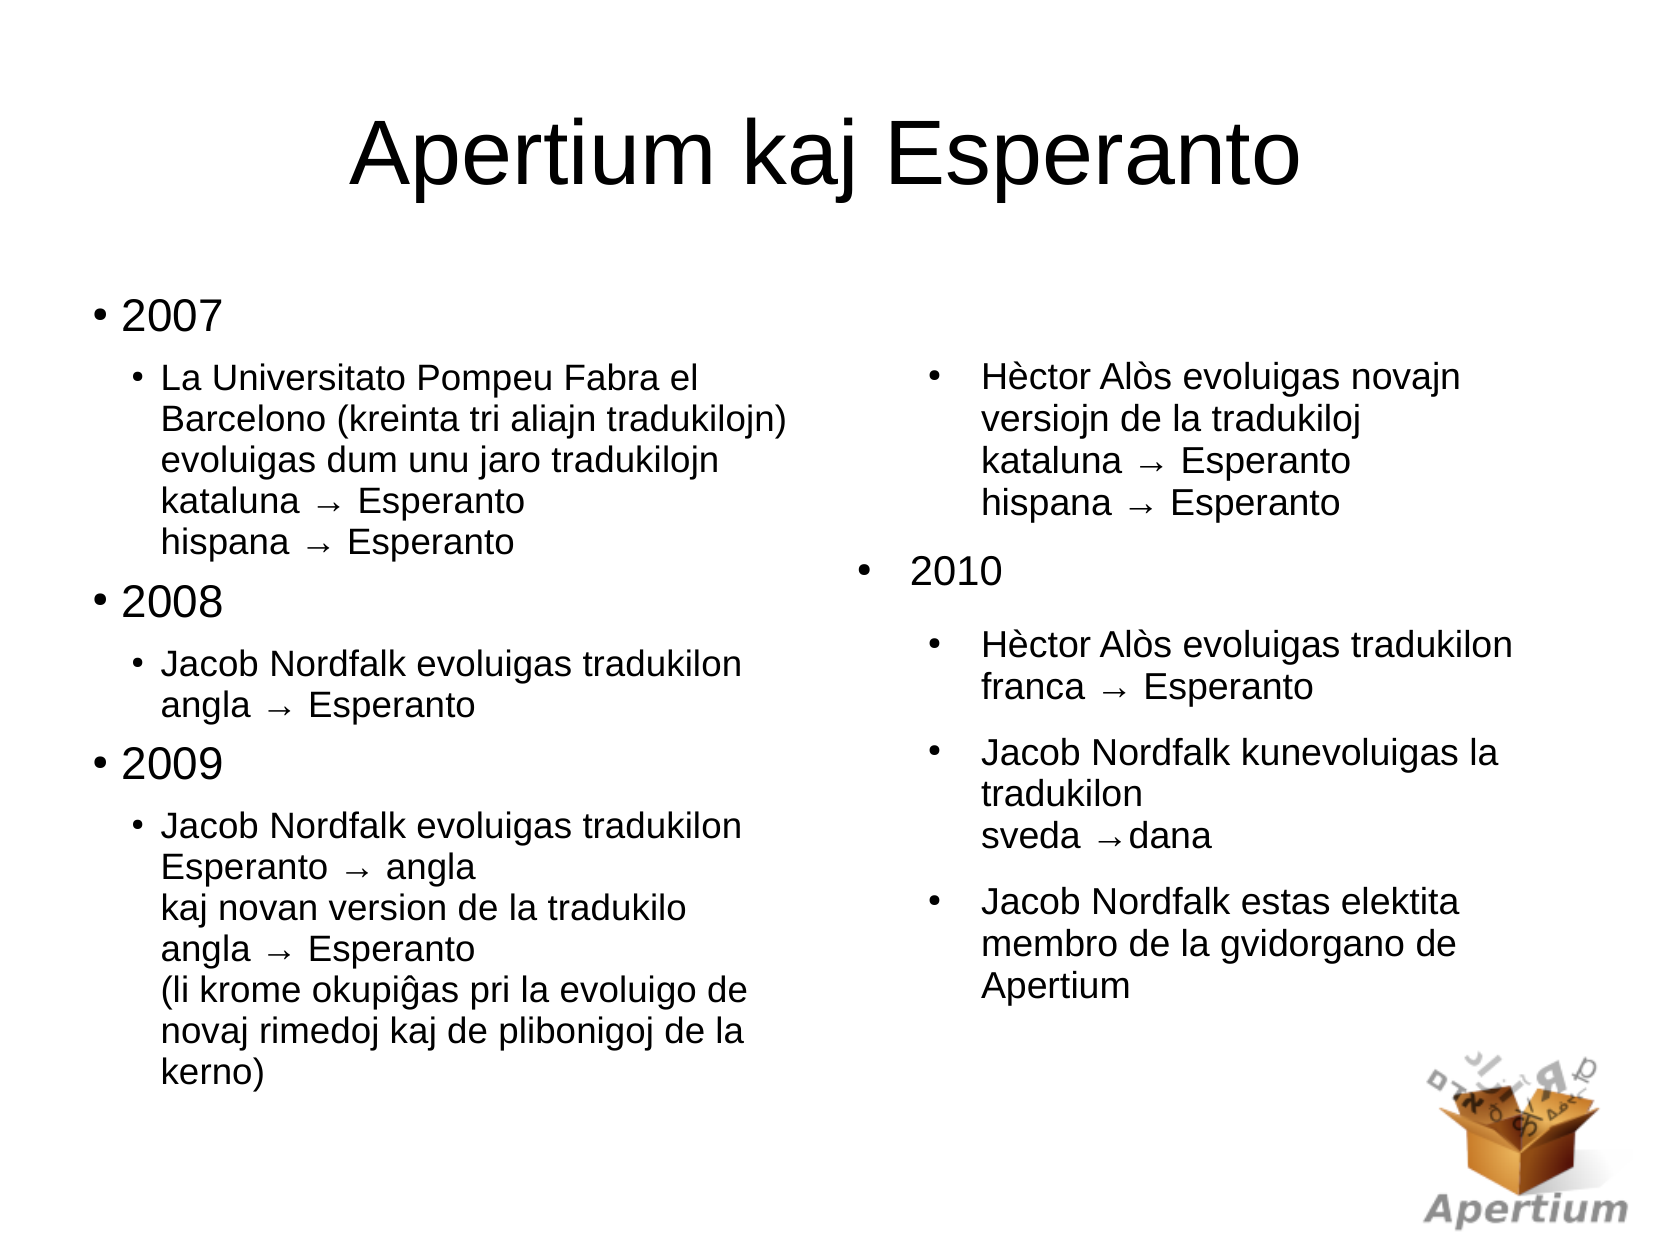

# Apertium kaj Esperanto
2007
La Universitato Pompeu Fabra el Barcelono (kreinta tri aliajn tradukilojn) evoluigas dum unu jaro tradukilojn
kataluna → Esperanto
hispana → Esperanto
2008
Jacob Nordfalk evoluigas tradukilon
angla → Esperanto
2009
Jacob Nordfalk evoluigas tradukilon
Esperanto → angla
kaj novan version de la tradukilo
angla → Esperanto
(li krome okupiĝas pri la evoluigo de novaj rimedoj kaj de plibonigoj de la kerno)
Hèctor Alòs evoluigas novajn versiojn de la tradukiloj
kataluna → Esperanto
hispana → Esperanto
2010
Hèctor Alòs evoluigas tradukilon
franca → Esperanto
Jacob Nordfalk kunevoluigas la tradukilon
sveda →dana
Jacob Nordfalk estas elektita membro de la gvidorgano de Apertium